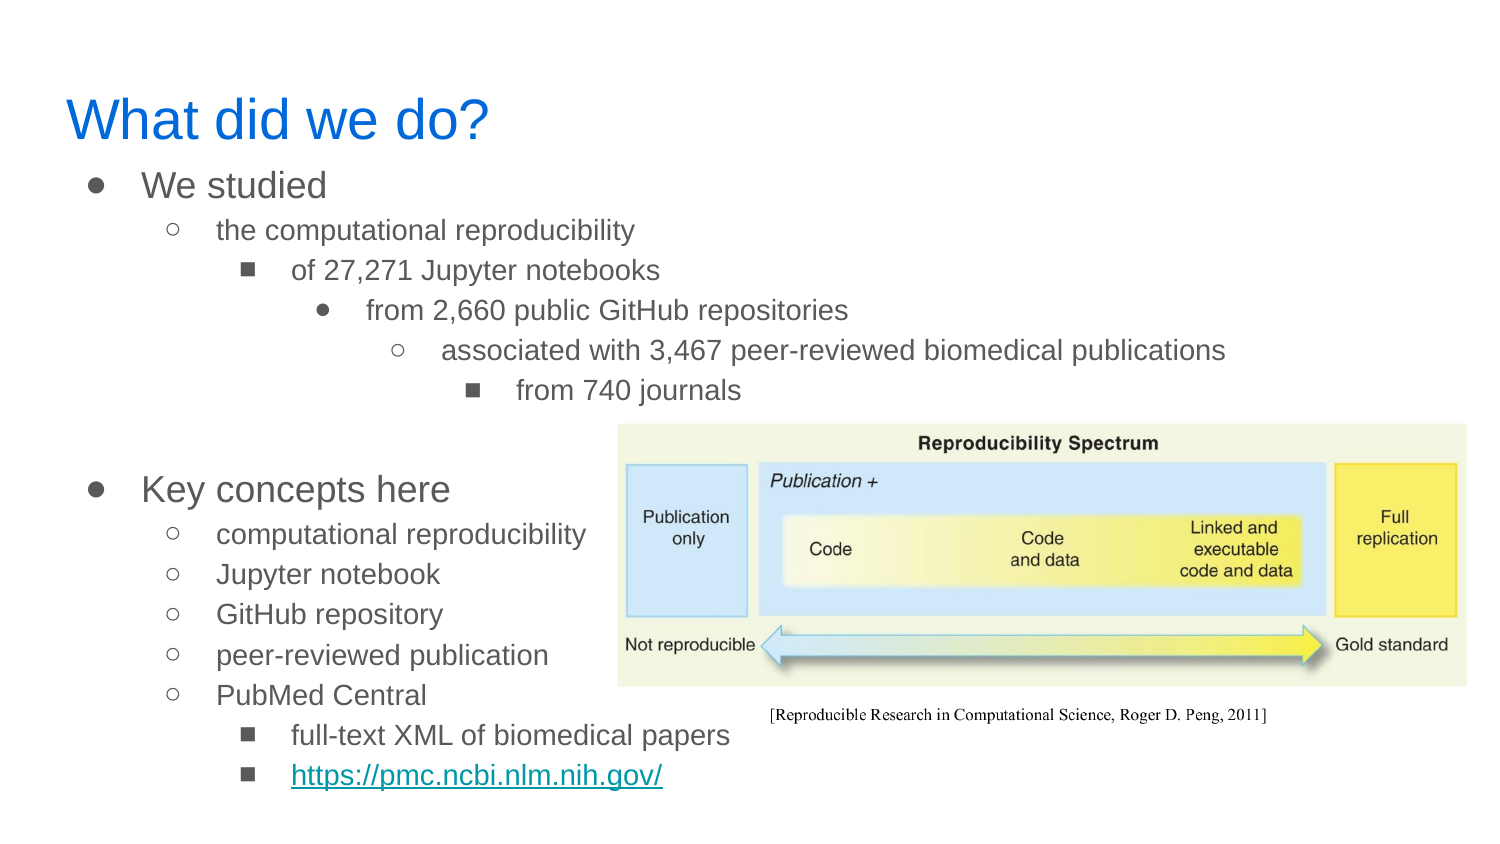

# What did we do?
We studied
the computational reproducibility
of 27,271 Jupyter notebooks
from 2,660 public GitHub repositories
associated with 3,467 peer-reviewed biomedical publications
from 740 journals
Key concepts here
computational reproducibility
Jupyter notebook
GitHub repository
peer-reviewed publication
PubMed Central
full-text XML of biomedical papers
https://pmc.ncbi.nlm.nih.gov/